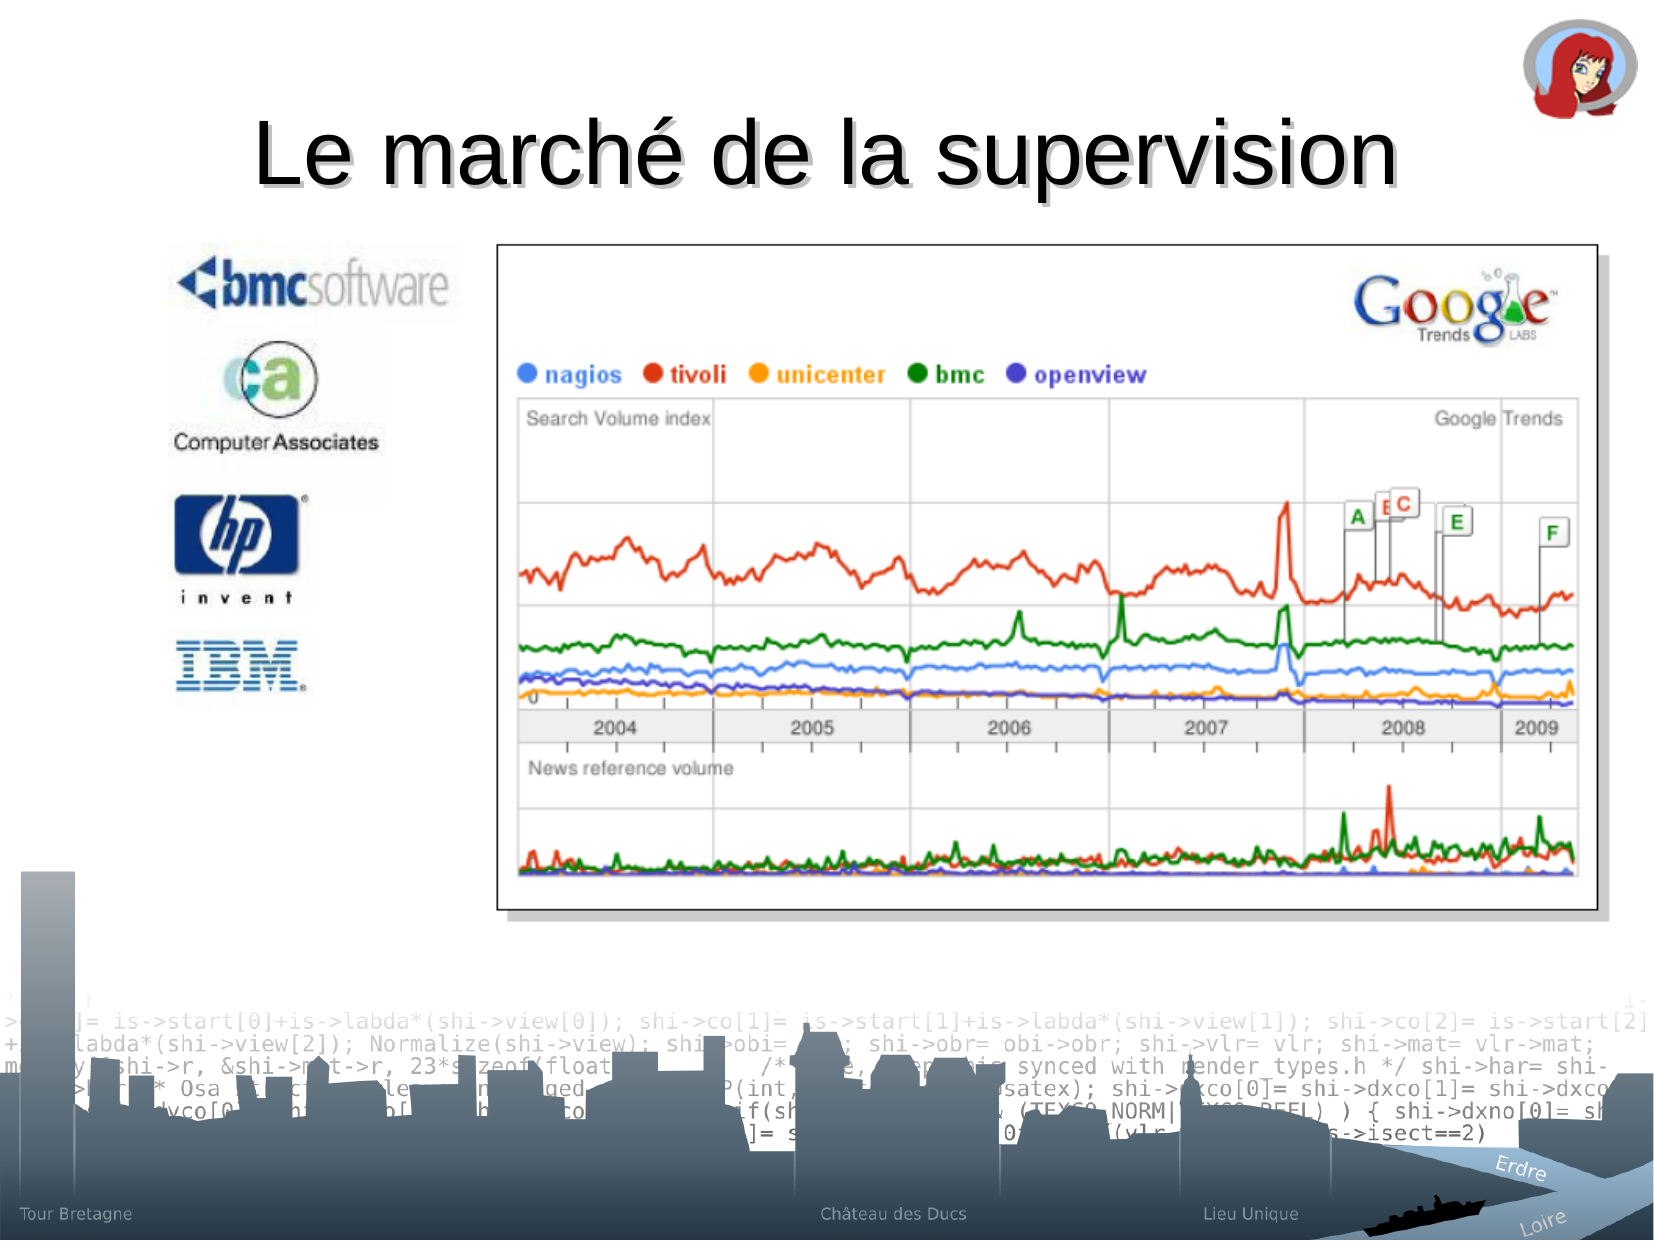

# Le marché de la supervision
Propriétaire
Open Source
Le Big 4
Tivoli
BMC
Unicenter
OpenView
Le Little 4
GroundWorks Monitor
Zenoss
Hyperic HQ
Zabbix